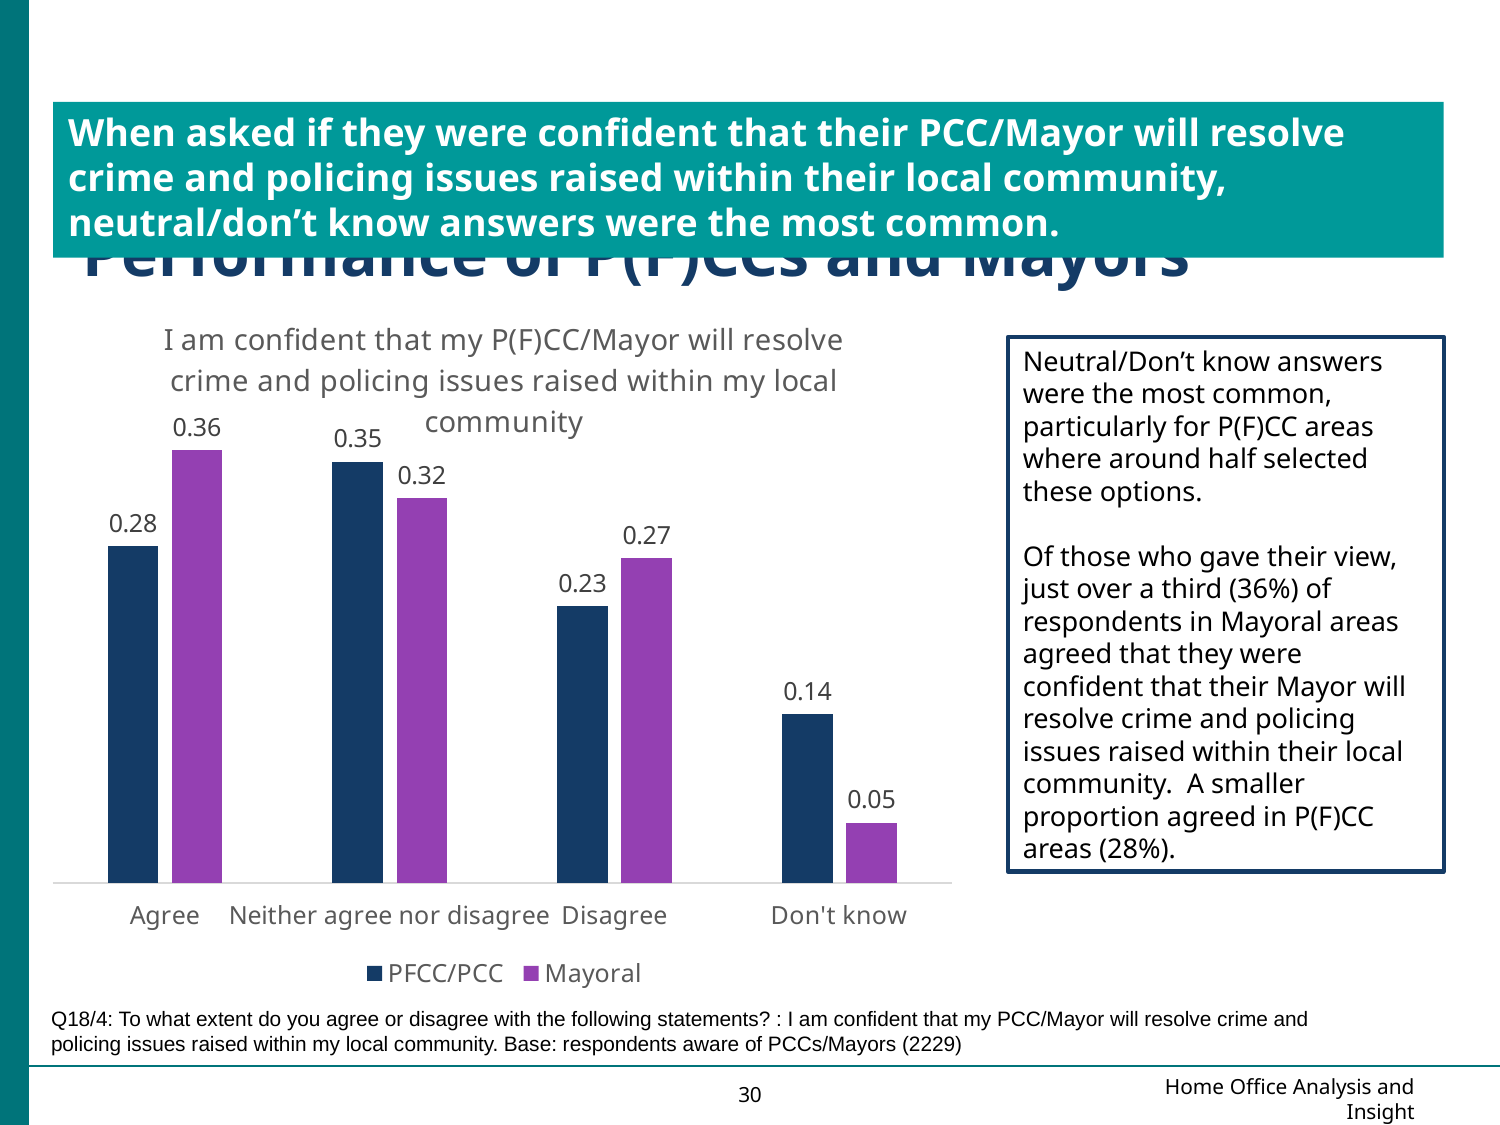

When asked if they were confident that their PCC/Mayor will resolve crime and policing issues raised within their local community, neutral/don’t know answers were the most common.
# Performance of P(F)CCs and Mayors
### Chart: I am confident that my P(F)CC/Mayor will resolve crime and policing issues raised within my local community
| Category | PFCC/PCC | Mayoral |
|---|---|---|
| Agree | 0.28 | 0.36 |
| Neither agree nor disagree | 0.35 | 0.32 |
| Disagree | 0.23 | 0.27 |
| Don't know | 0.14 | 0.05 |Neutral/Don’t know answers were the most common, particularly for P(F)CC areas where around half selected these options.
Of those who gave their view, just over a third (36%) of respondents in Mayoral areas agreed that they were confident that their Mayor will resolve crime and policing issues raised within their local community. A smaller proportion agreed in P(F)CC areas (28%).
Q18/4: To what extent do you agree or disagree with the following statements? : I am confident that my PCC/Mayor will resolve crime and policing issues raised within my local community. Base: respondents aware of PCCs/Mayors (2229)